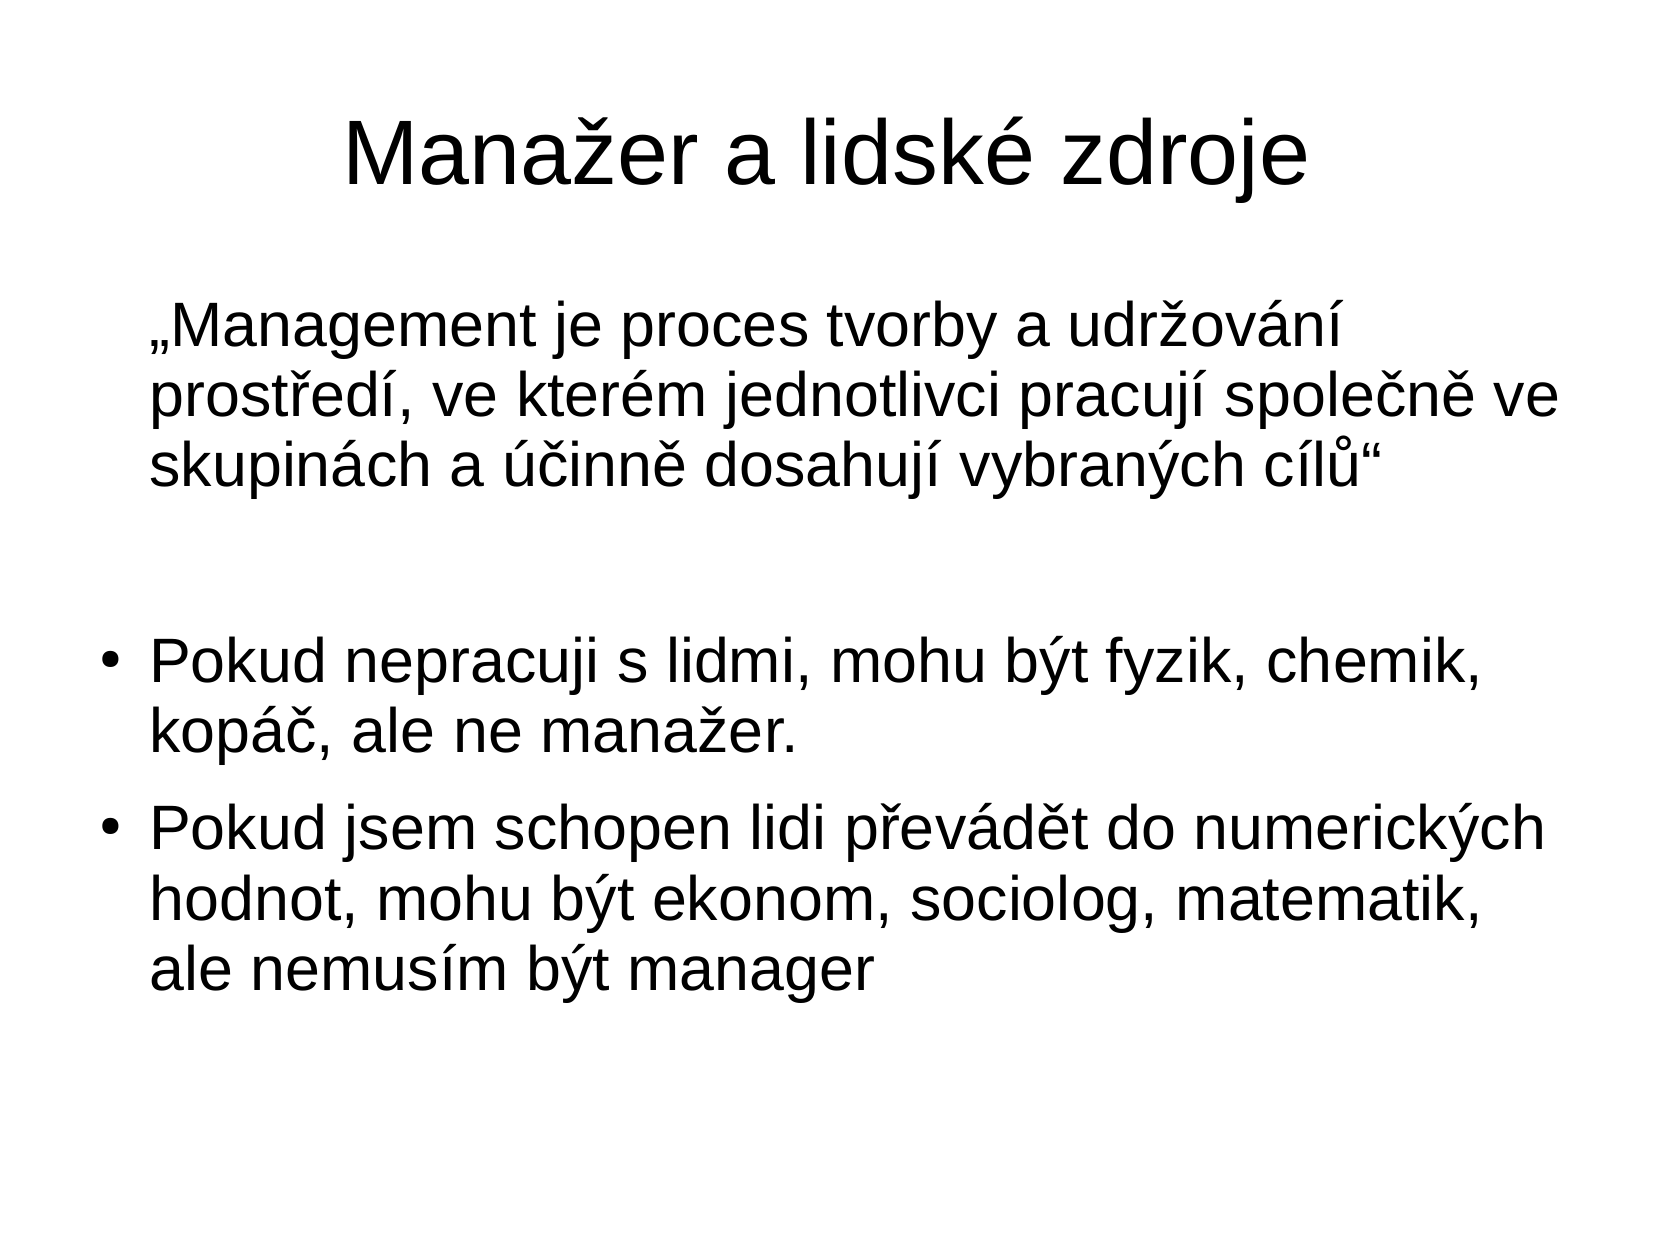

# Manažer a lidské zdroje
„Management je proces tvorby a udržování prostředí, ve kterém jednotlivci pracují společně ve skupinách a účinně dosahují vybraných cílů“
Pokud nepracuji s lidmi, mohu být fyzik, chemik, kopáč, ale ne manažer.
Pokud jsem schopen lidi převádět do numerických hodnot, mohu být ekonom, sociolog, matematik, ale nemusím být manager